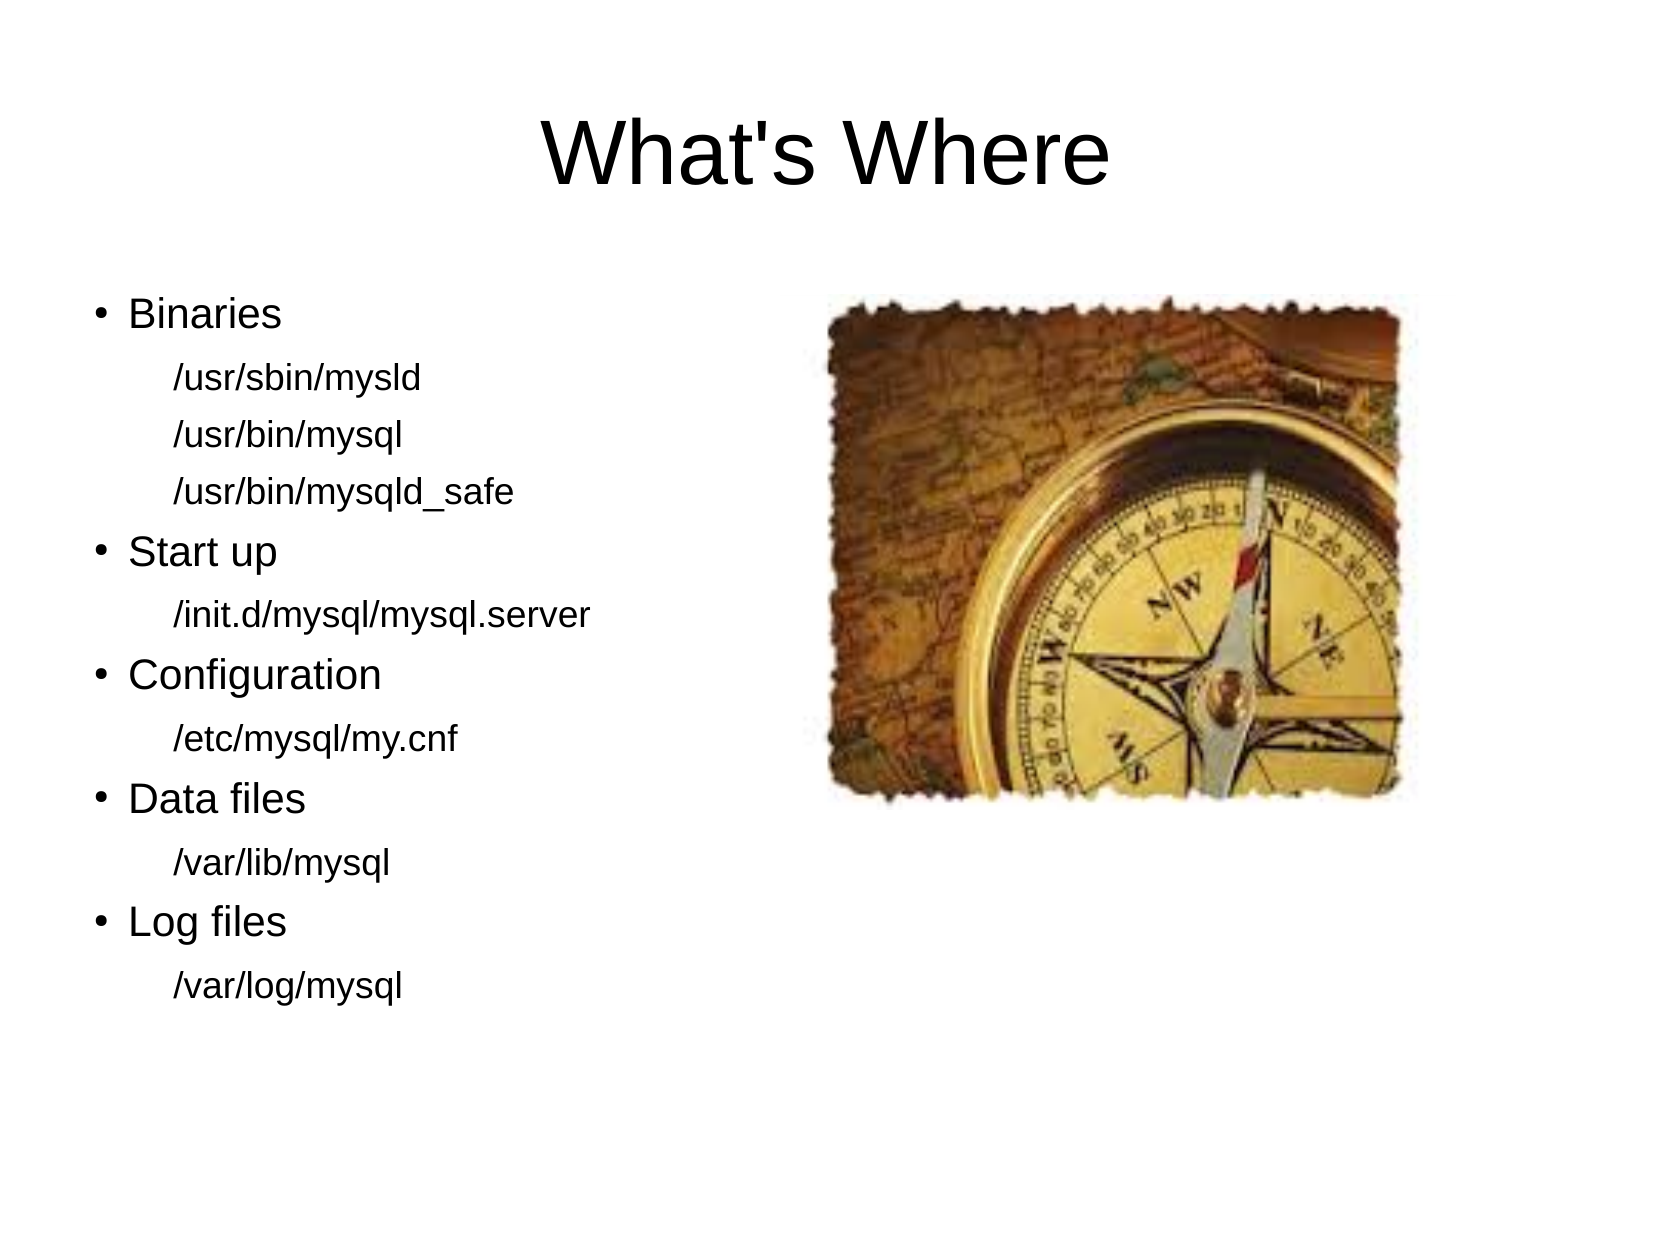

# What's Where
Binaries
/usr/sbin/mysld
/usr/bin/mysql
/usr/bin/mysqld_safe
Start up
/init.d/mysql/mysql.server
Configuration
/etc/mysql/my.cnf
Data files
/var/lib/mysql
Log files
/var/log/mysql